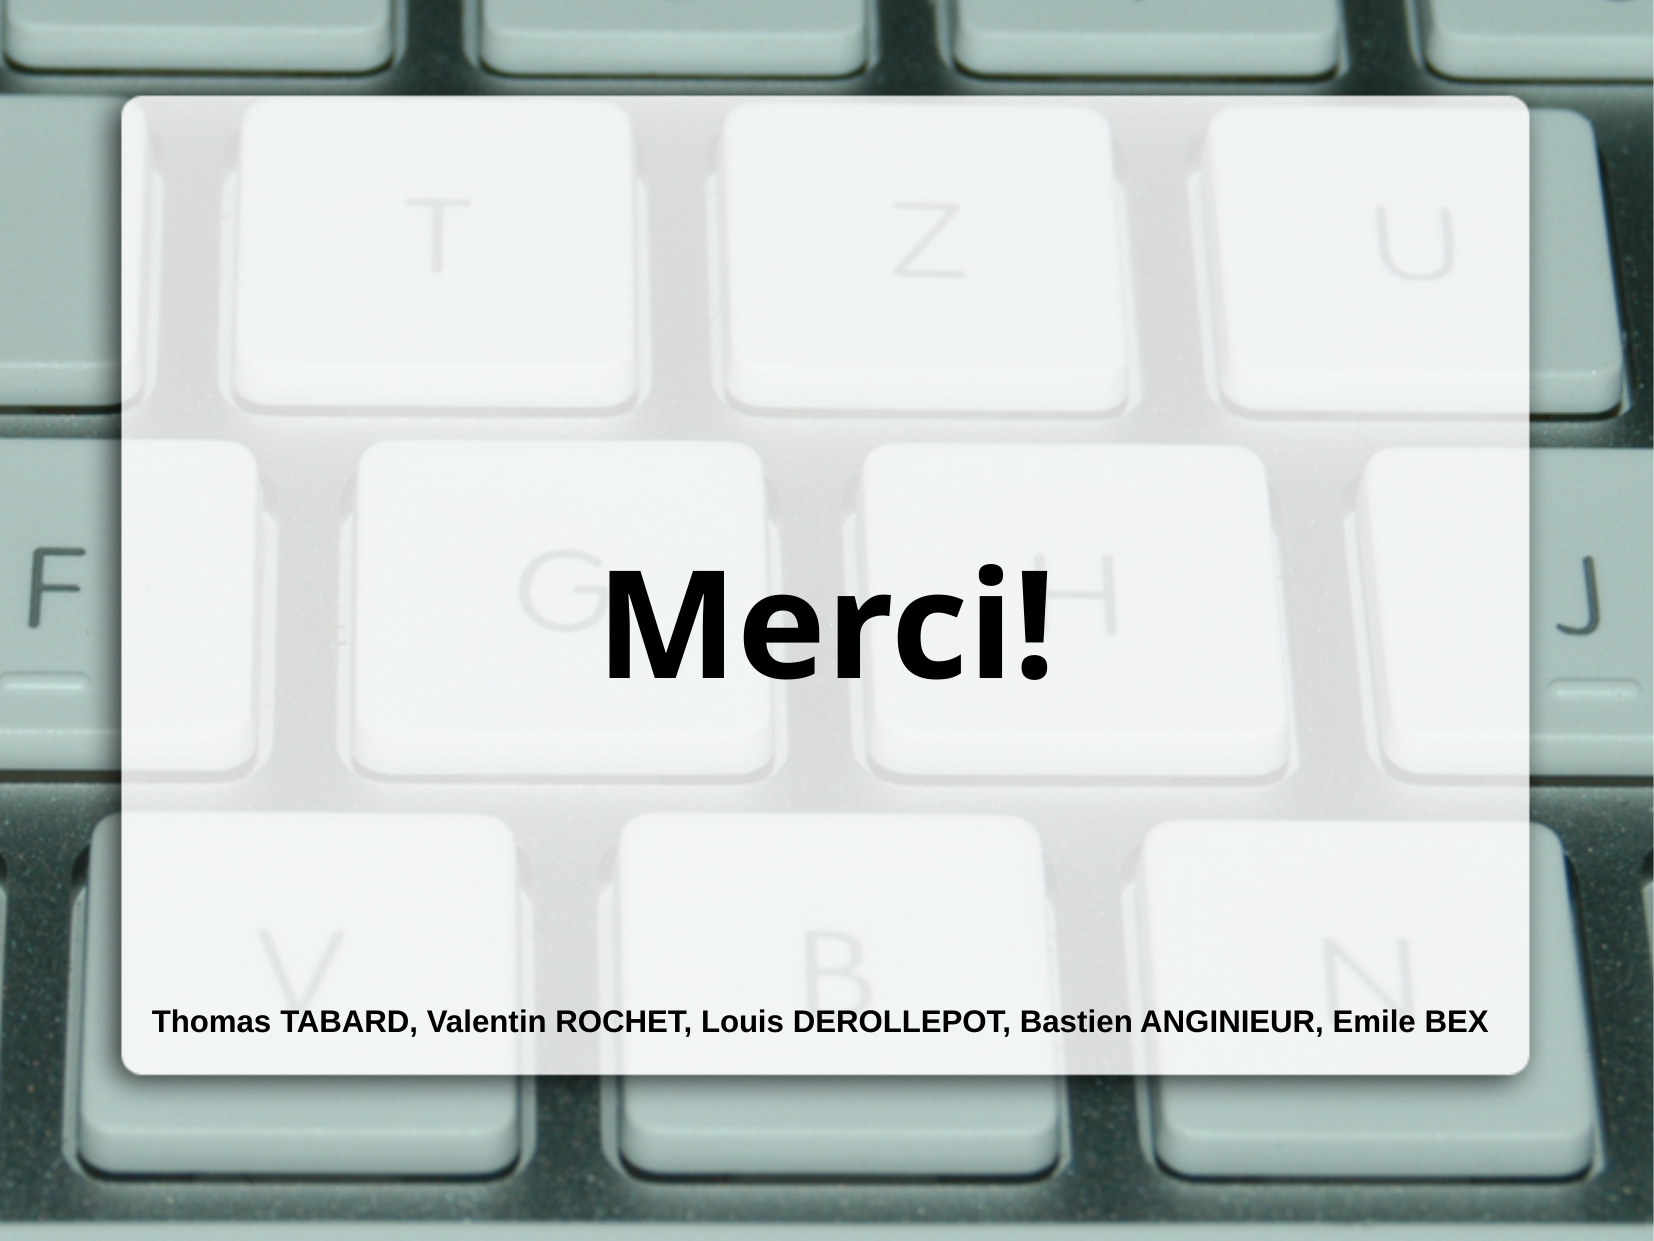

# Merci!
Thomas TABARD, Valentin ROCHET, Louis DEROLLEPOT, Bastien ANGINIEUR, Emile BEX